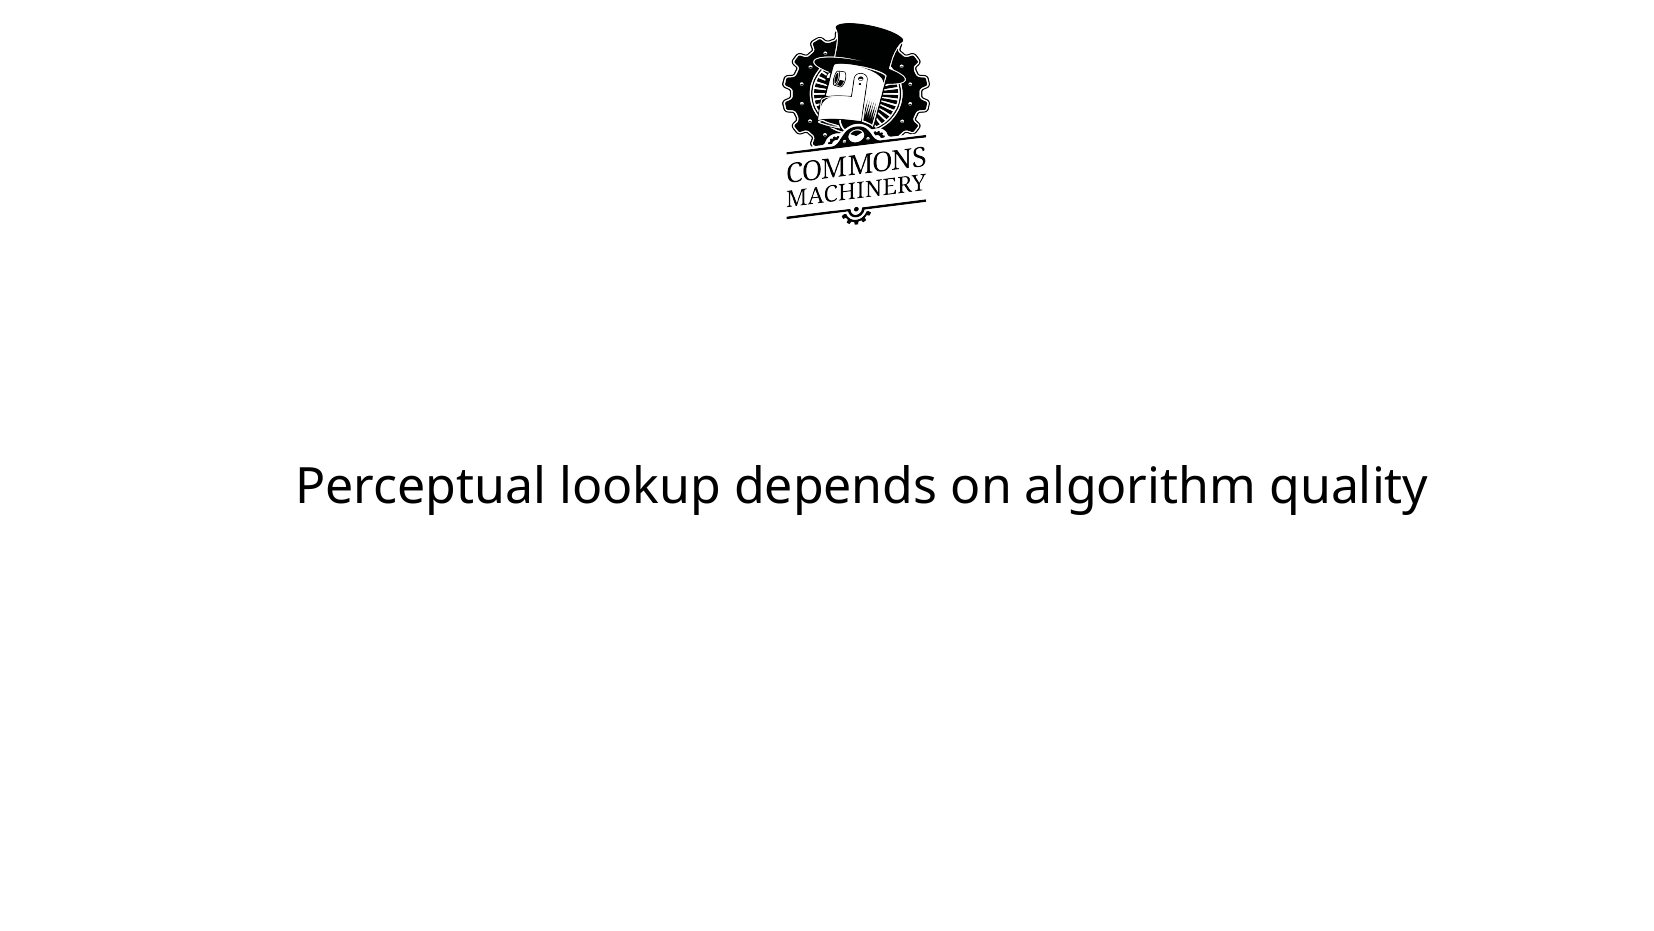

#
Perceptual lookup depends on algorithm quality